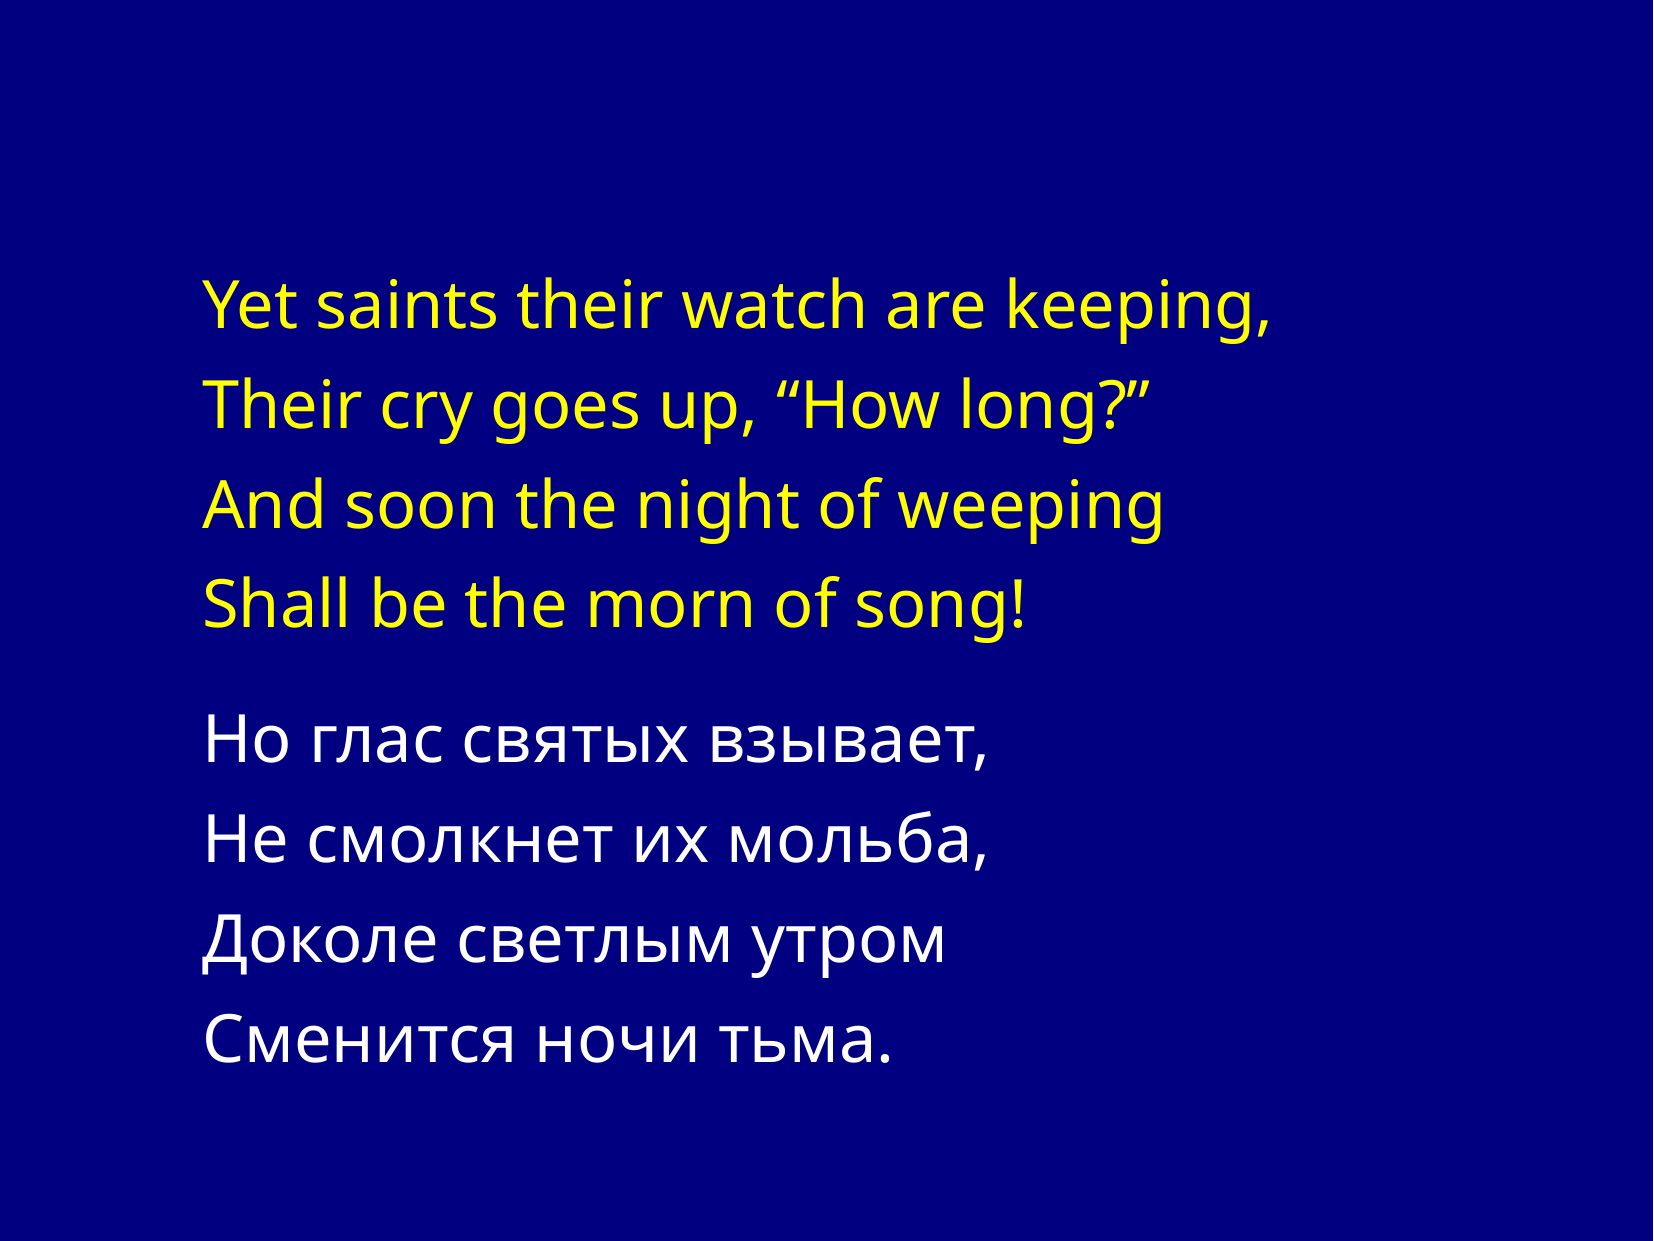

Yet saints their watch are keeping,
	Their cry goes up, “How long?”
	And soon the night of weeping
	Shall be the morn of song!
	Но глас святых взывает,
	Не смолкнет их мольба,
	Доколе светлым утром
	Сменится ночи тьма.